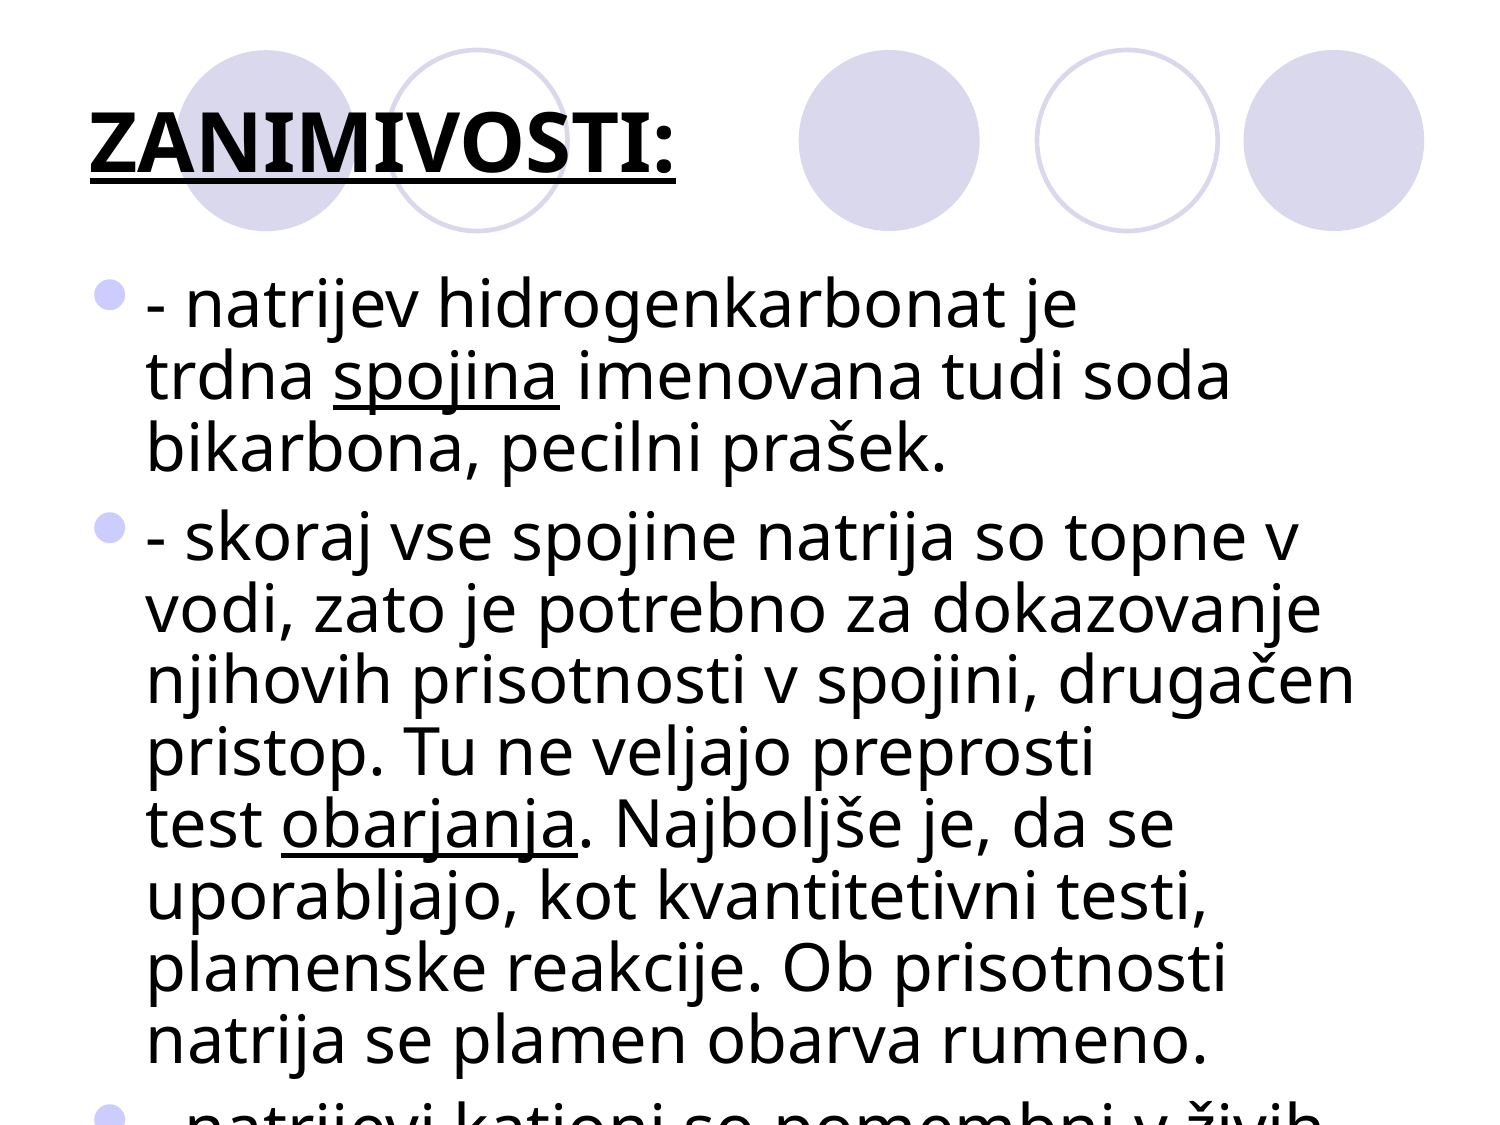

# ZANIMIVOSTI:
- natrijev hidrogenkarbonat je trdna spojina imenovana tudi soda bikarbona, pecilni prašek.
- skoraj vse spojine natrija so topne v vodi, zato je potrebno za dokazovanje njihovih prisotnosti v spojini, drugačen pristop. Tu ne veljajo preprosti test obarjanja. Najboljše je, da se uporabljajo, kot kvantitetivni testi, plamenske reakcije. Ob prisotnosti natrija se plamen obarva rumeno.
- natrijevi kationi so pomembni v živih celicah saj skupaj s kalijevimi kationi regulira živčne impulze.